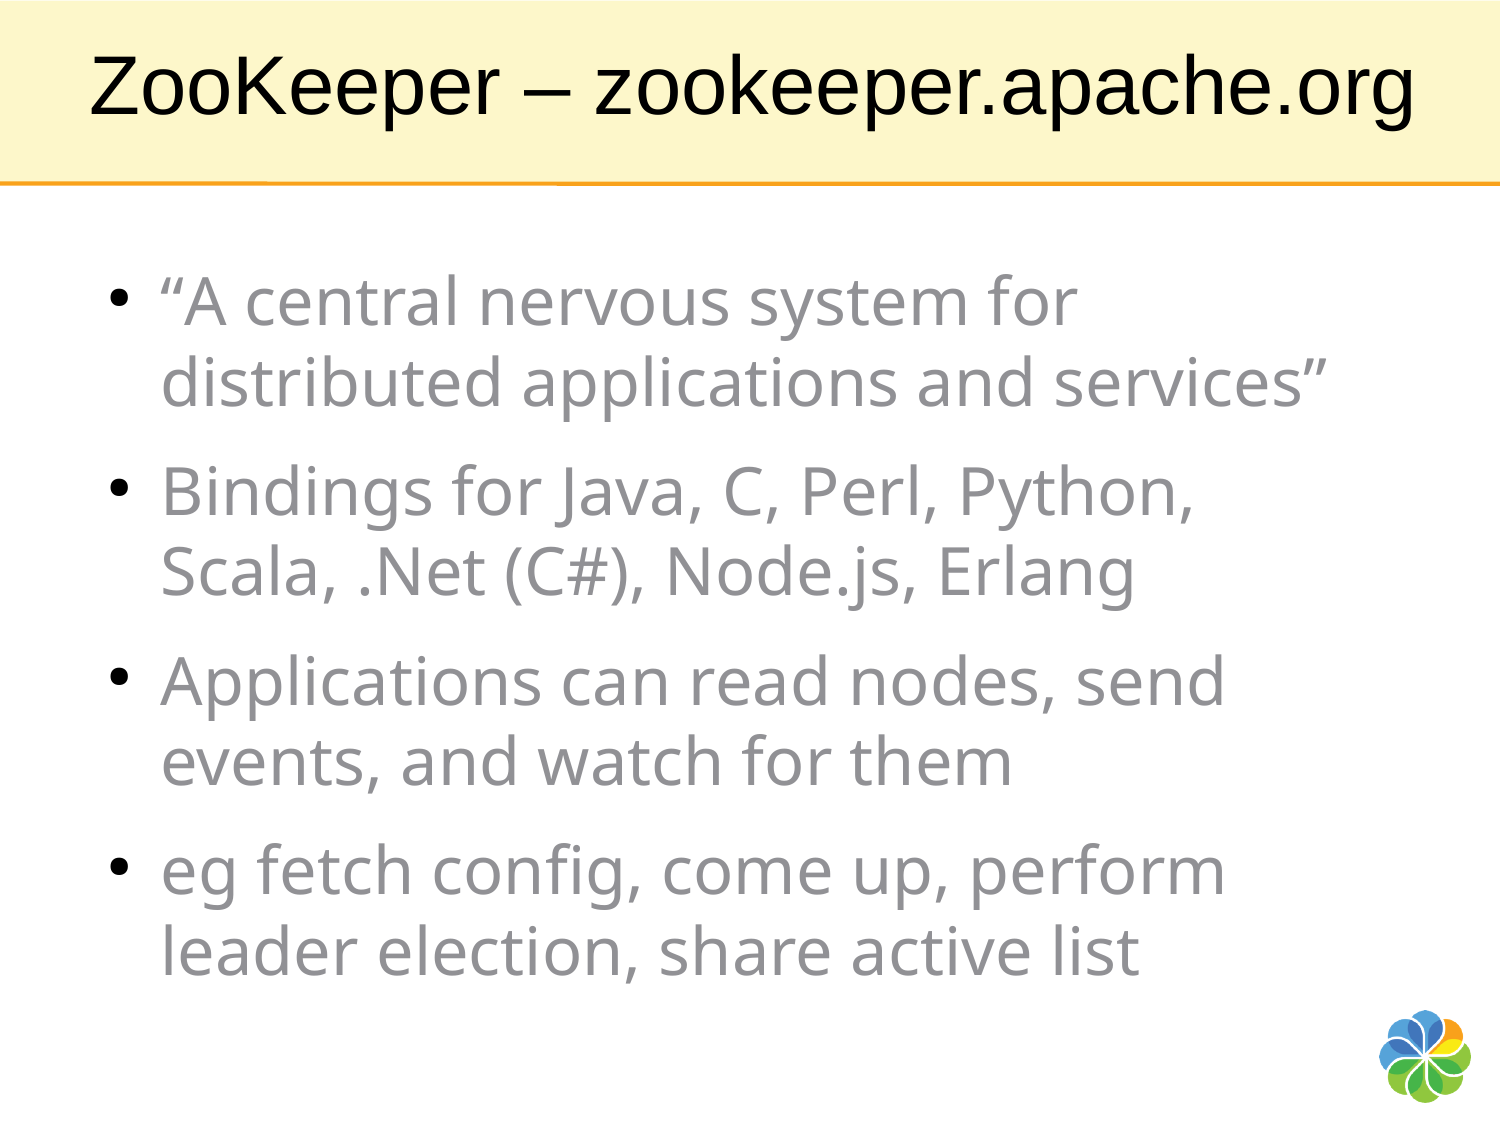

# ZooKeeper – zookeeper.apache.org
“A central nervous system for distributed applications and services”
Bindings for Java, C, Perl, Python, Scala, .Net (C#), Node.js, Erlang
Applications can read nodes, send events, and watch for them
eg fetch config, come up, perform leader election, share active list